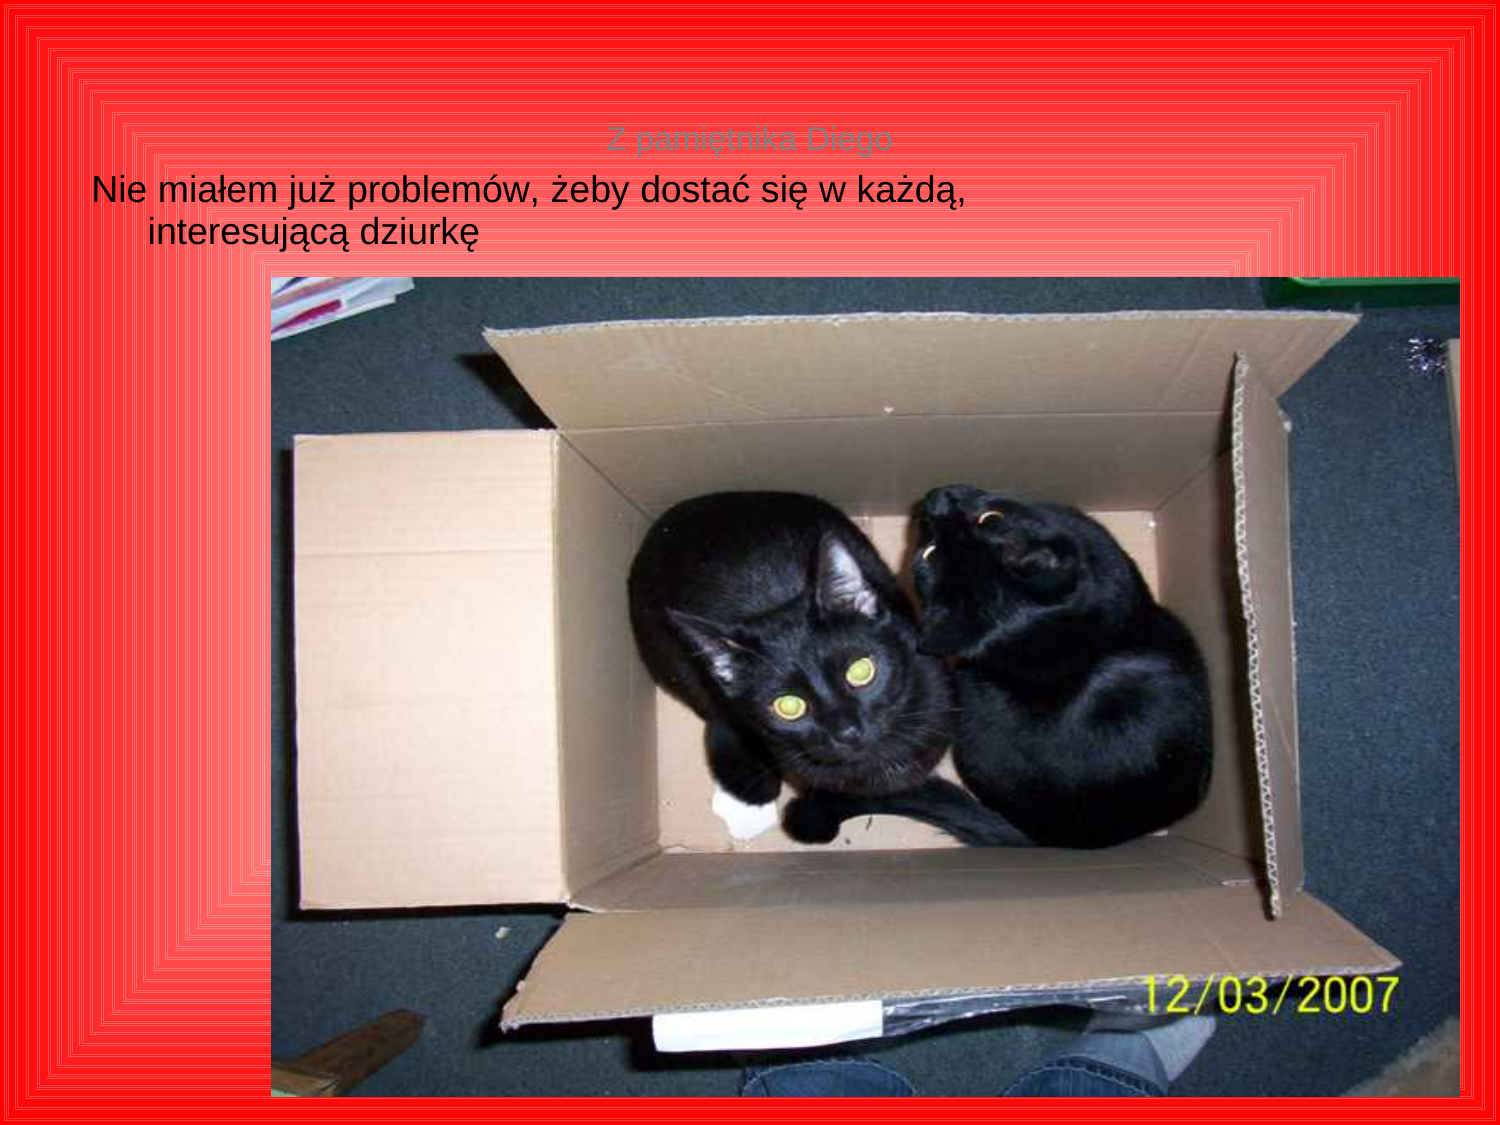

# Z pamiętnika Diego
Nie miałem już problemów, żeby dostać się w każdą, interesującą dziurkę